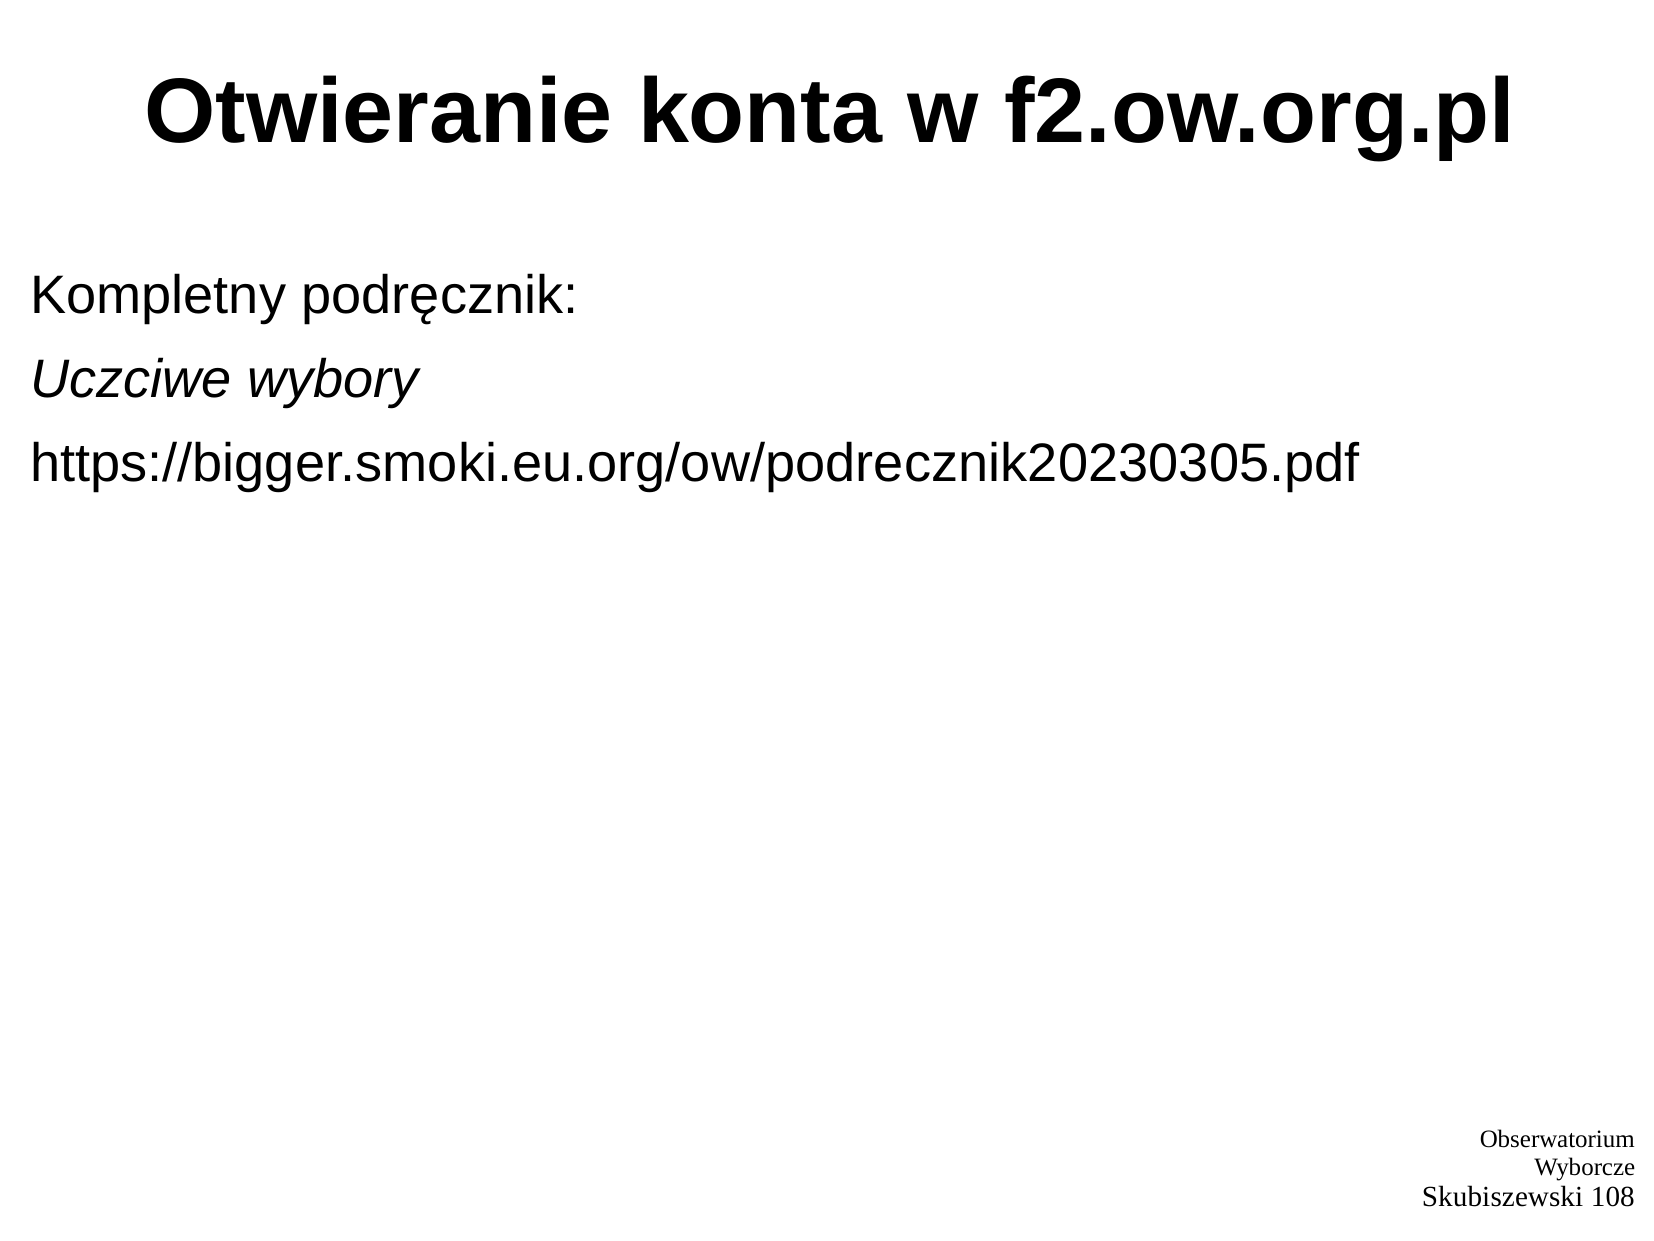

# Otwieranie konta w f2.ow.org.pl
Kompletny podręcznik:
Uczciwe wybory
https://bigger.smoki.eu.org/ow/podrecznik20230305.pdf
108